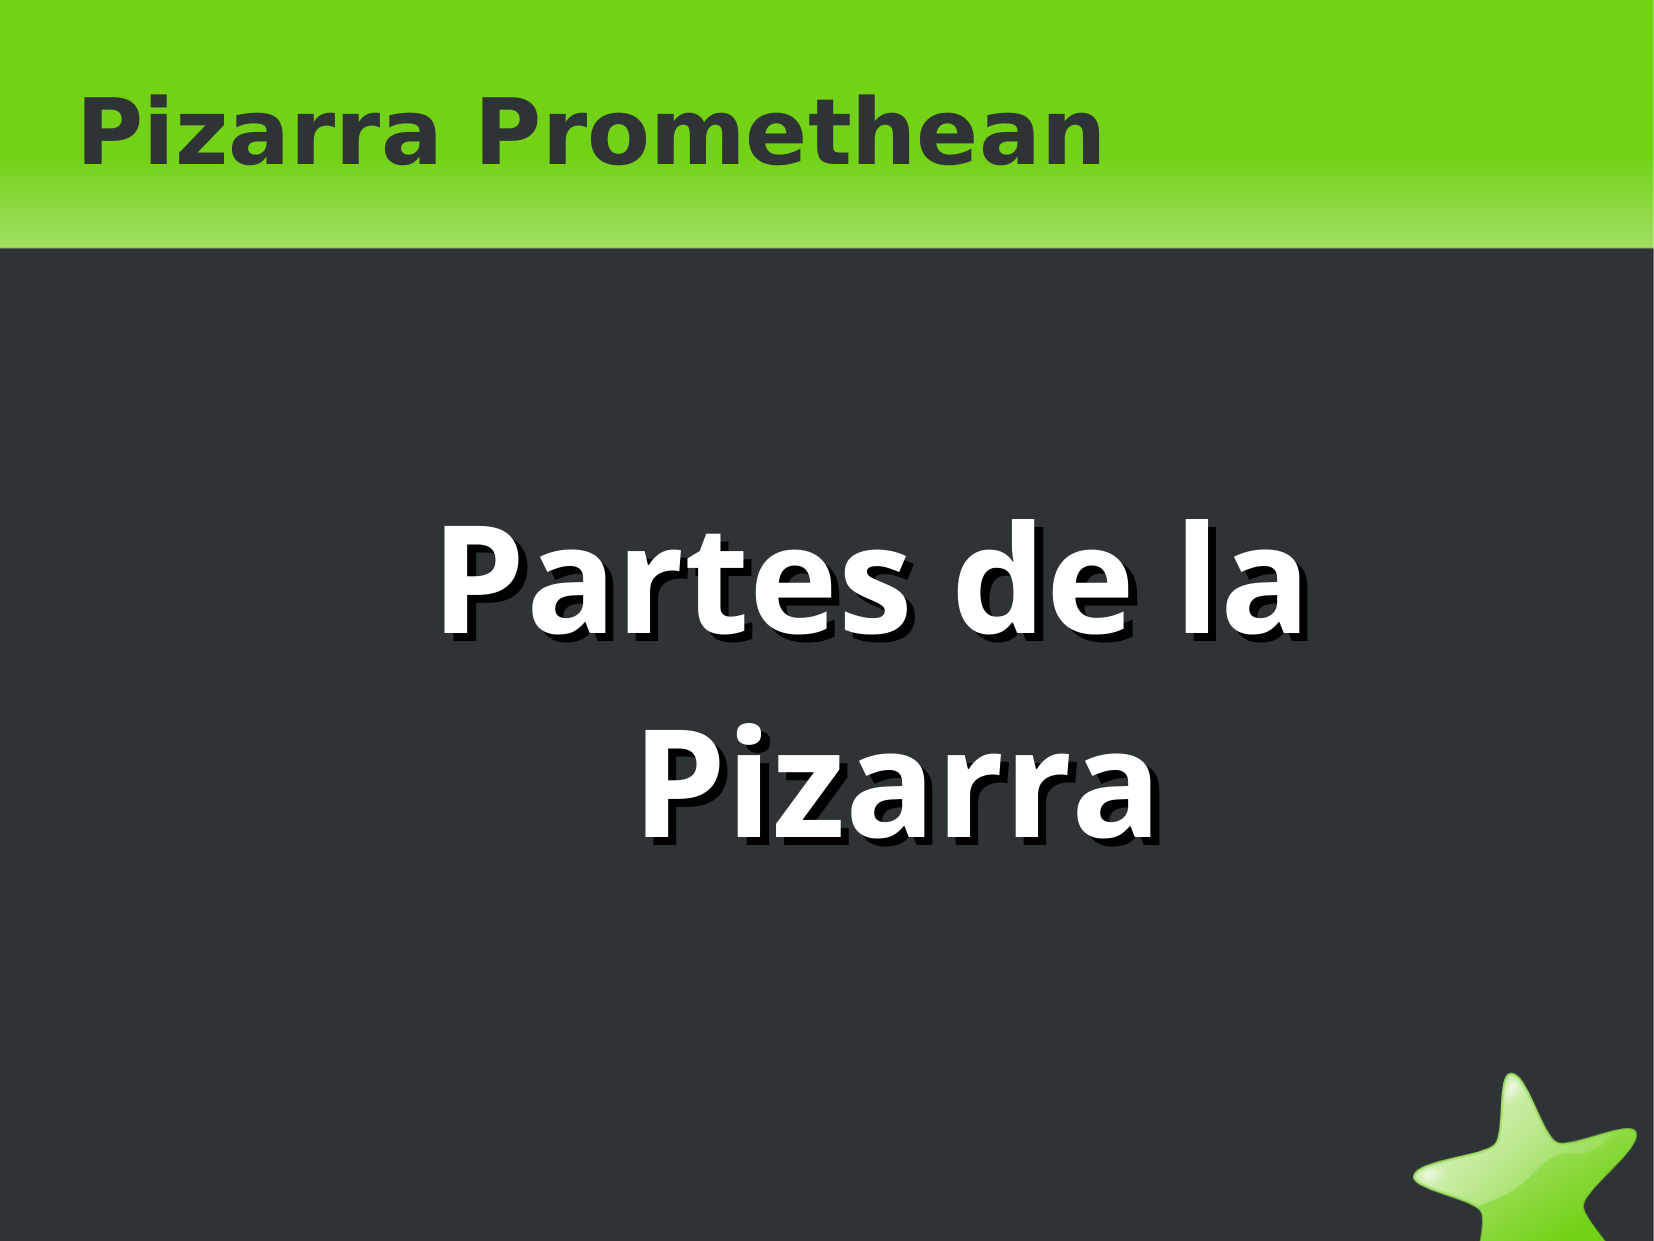

# Pizarra Promethean
Partes de la Pizarra